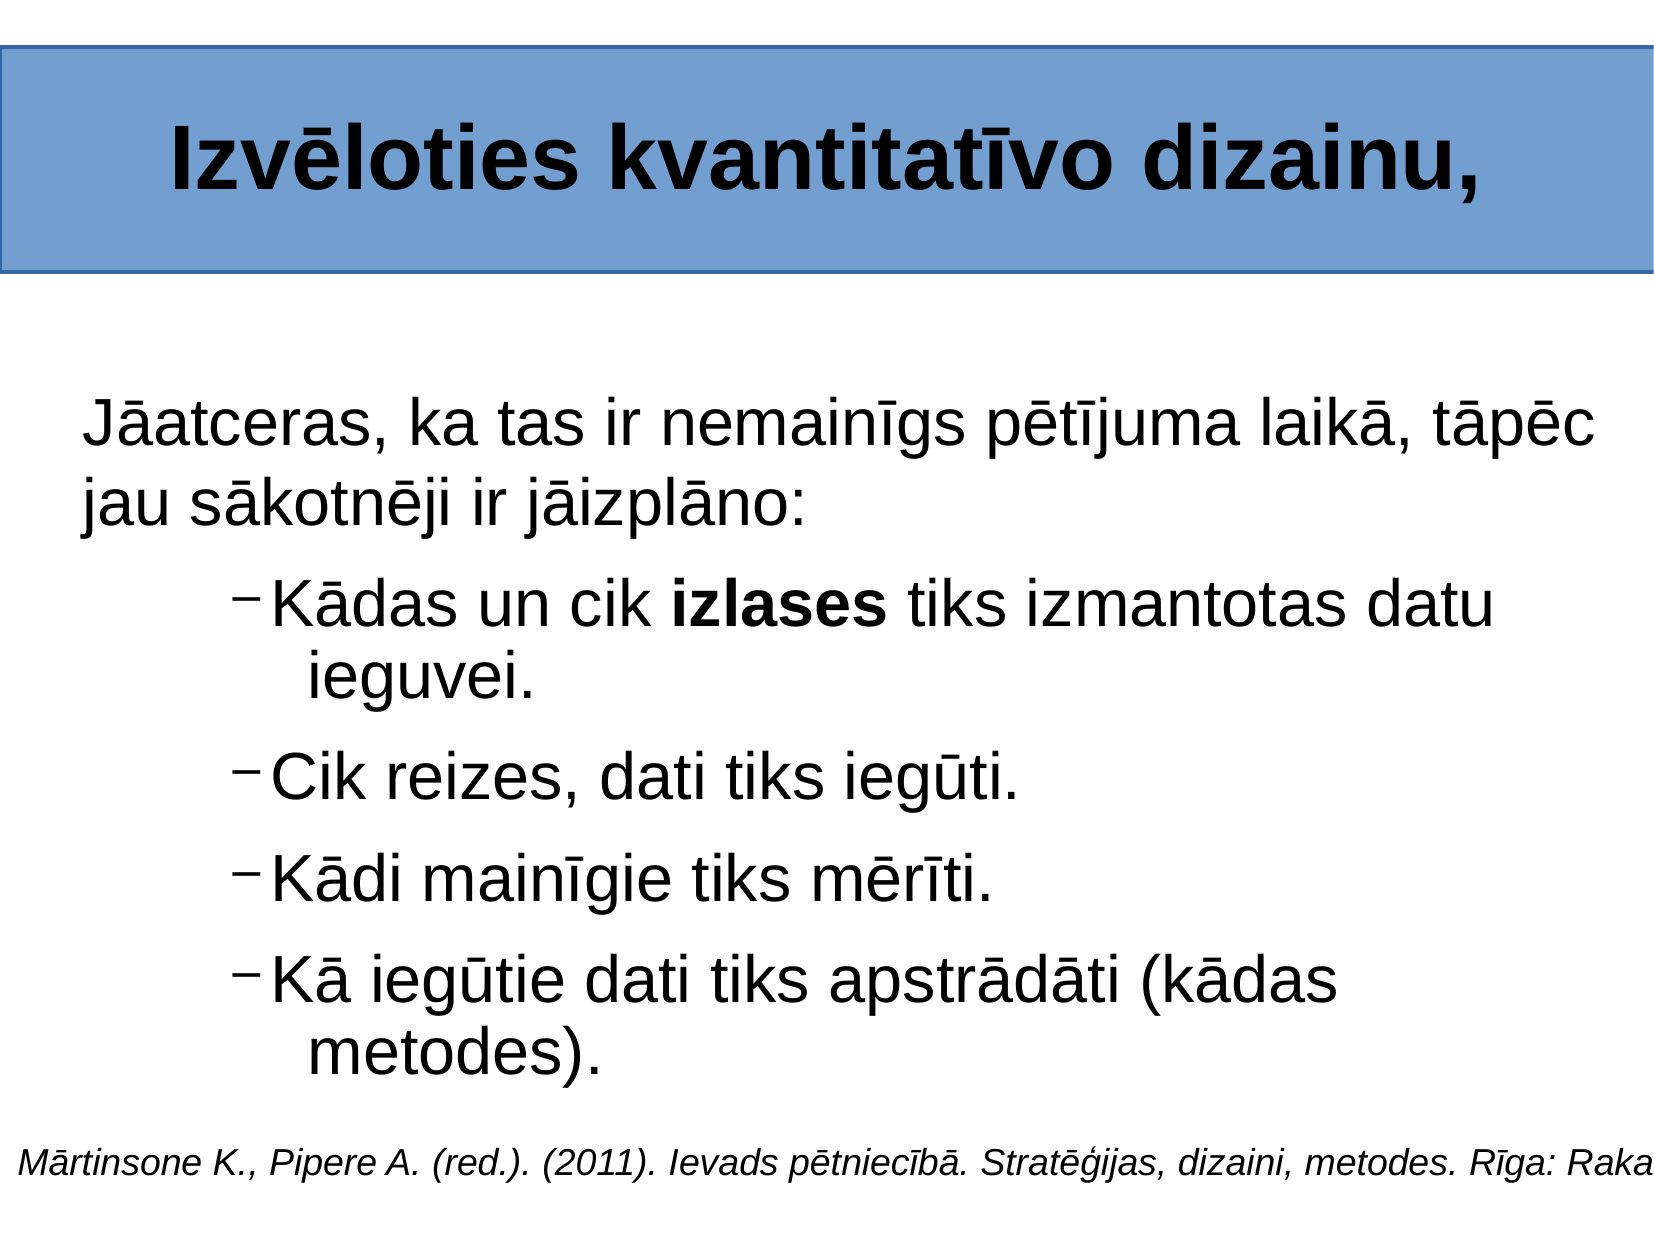

# Izvēloties kvantitatīvo dizainu,
Jāatceras, ka tas ir nemainīgs pētījuma laikā, tāpēc jau sākotnēji ir jāizplāno:
Kādas un cik izlases tiks izmantotas datu ieguvei.
Cik reizes, dati tiks iegūti.
Kādi mainīgie tiks mērīti.
Kā iegūtie dati tiks apstrādāti (kādas metodes).
Mārtinsone K., Pipere A. (red.). (2011). Ievads pētniecībā. Stratēģijas, dizaini, metodes. Rīga: Raka